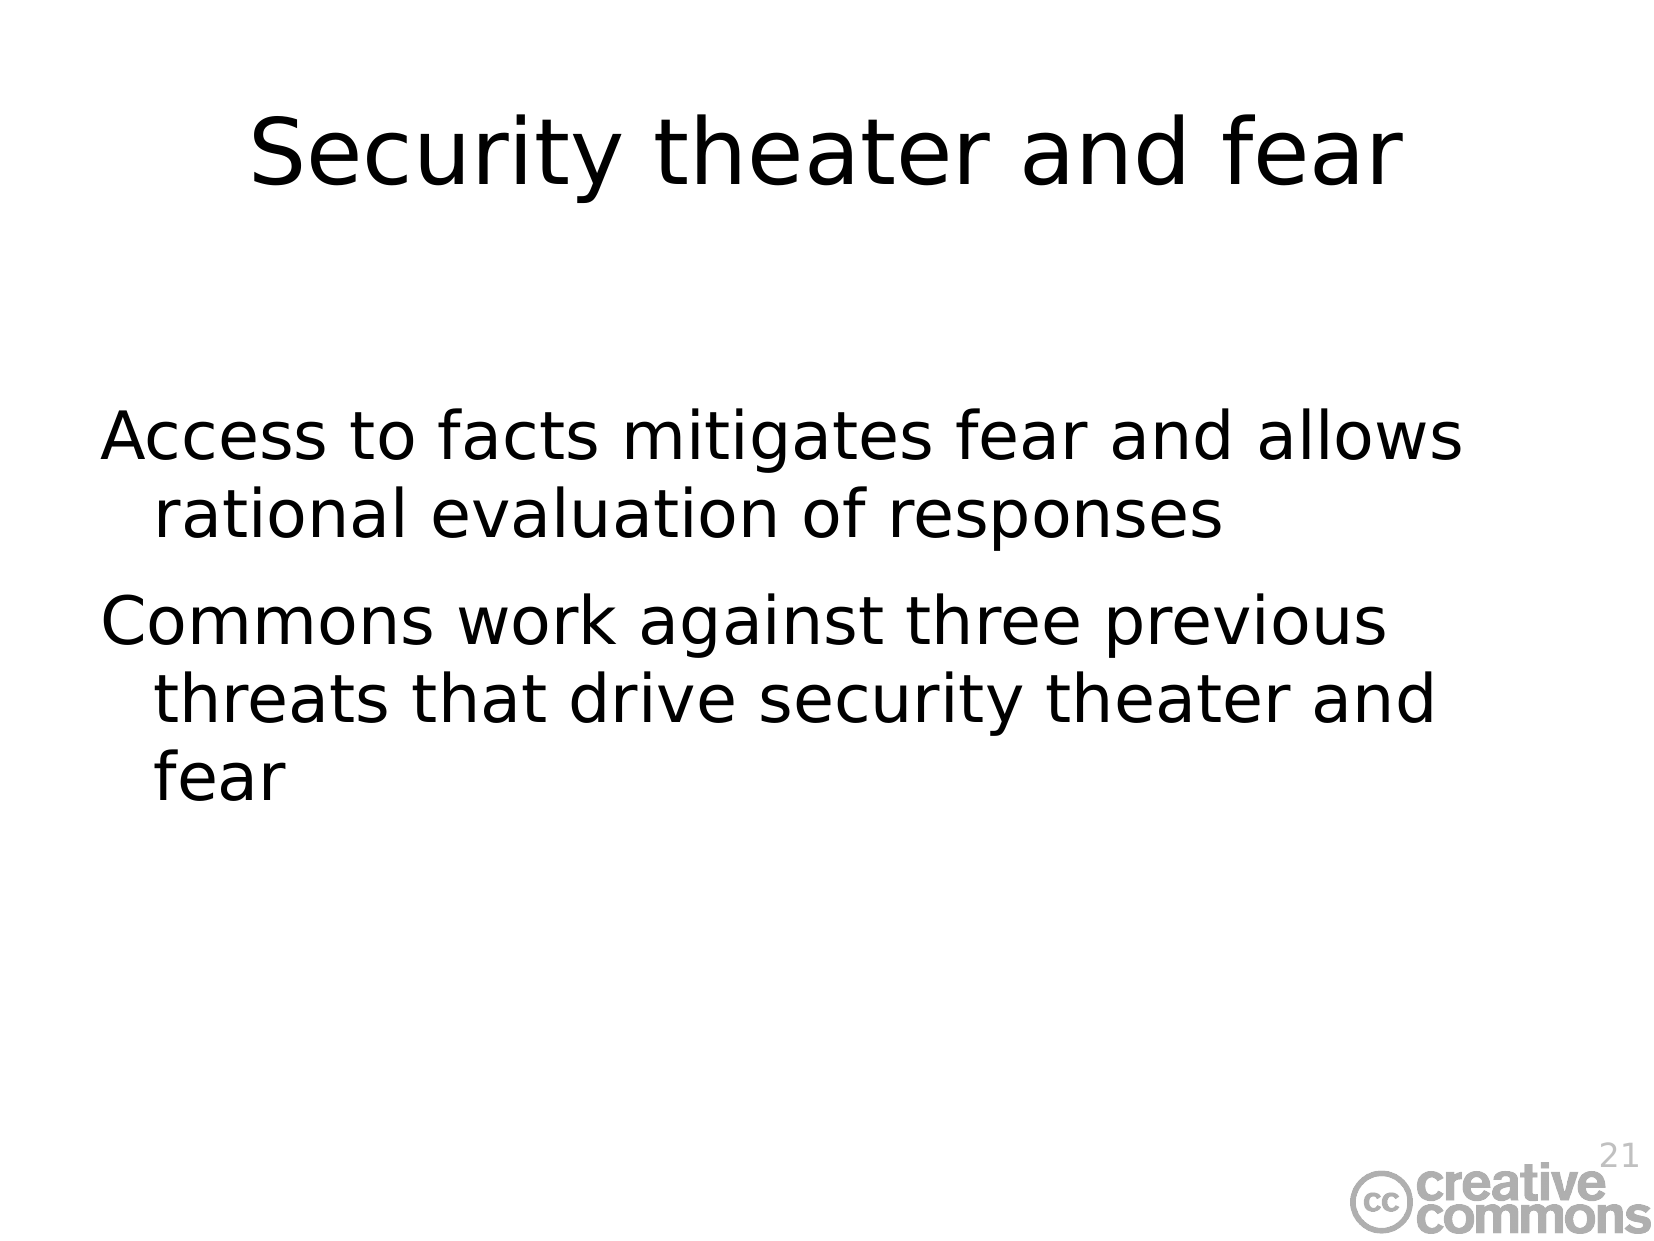

# Security theater and fear
Access to facts mitigates fear and allows rational evaluation of responses
Commons work against three previous threats that drive security theater and fear